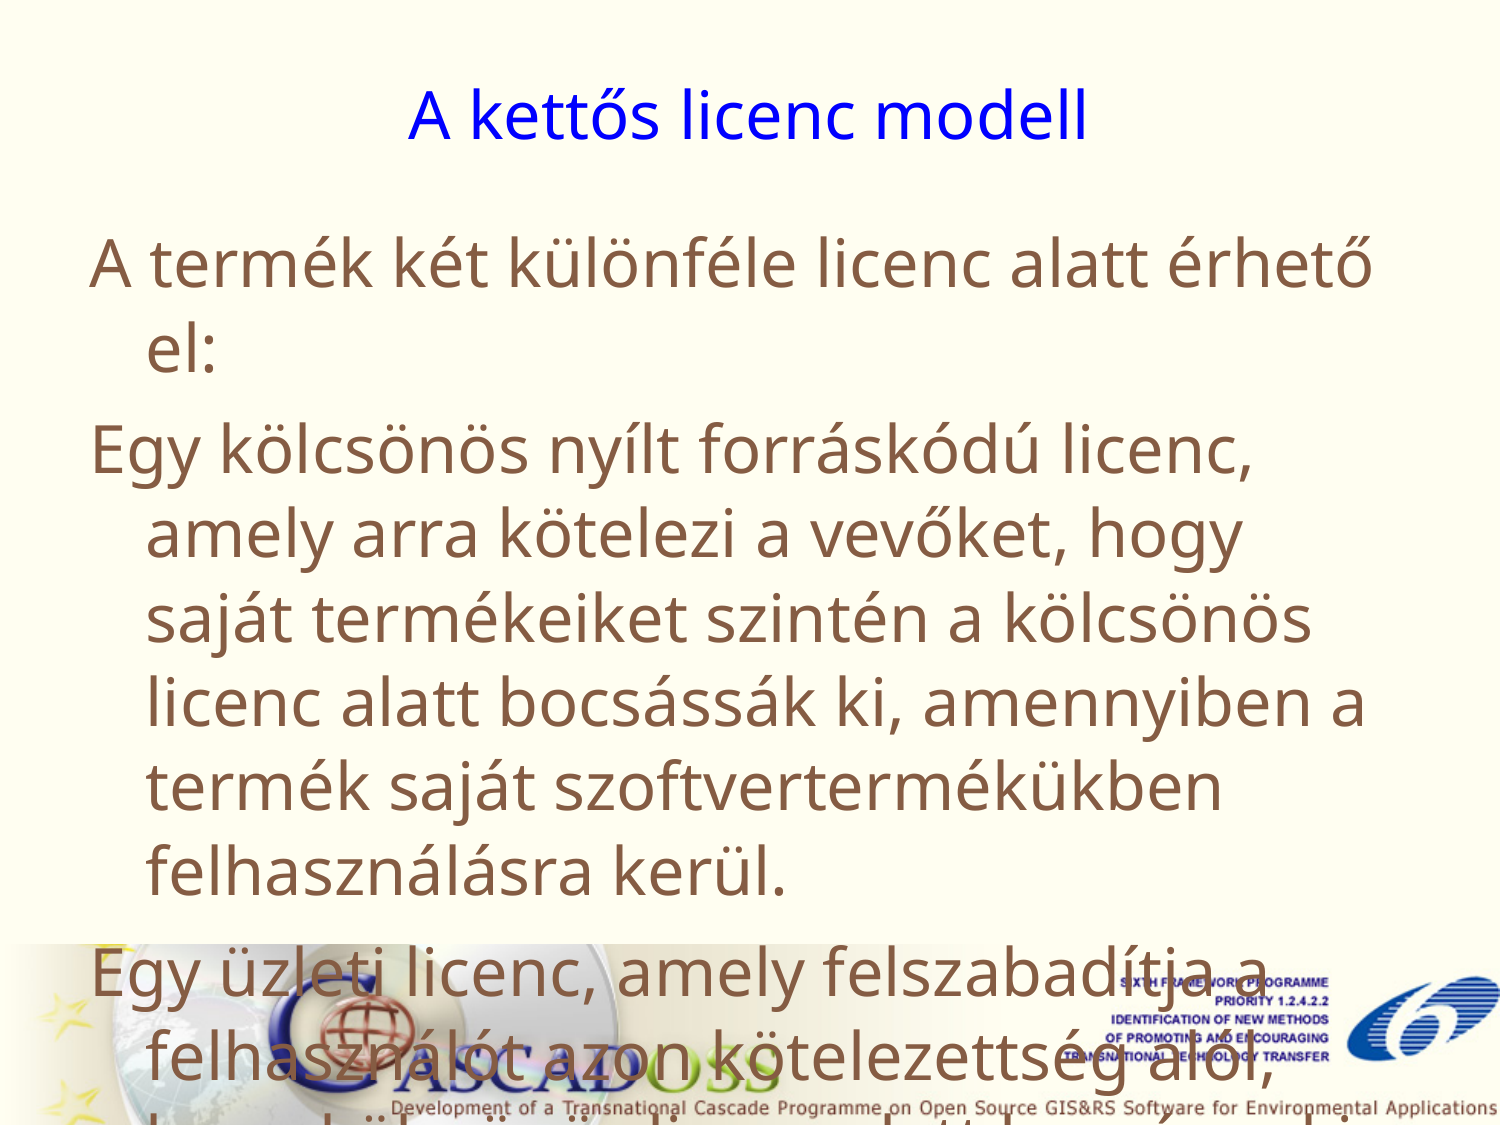

# A kettős licenc modell
A termék két különféle licenc alatt érhető el:
Egy kölcsönös nyílt forráskódú licenc, amely arra kötelezi a vevőket, hogy saját termékeiket szintén a kölcsönös licenc alatt bocsássák ki, amennyiben a termék saját szoftvertermékükben felhasználásra kerül.
Egy üzleti licenc, amely felszabadítja a felhasználót azon kötelezettség alól, hogy kölcsönös licenc alatt bocsássa ki termékét.
 A vevő vagy vállalja a viszonosságot azzal, hogy hozzájárul a köztulajdonban lévő szoftverhez, vagy fizet a fejlesztőnek.
Pl. MySQL